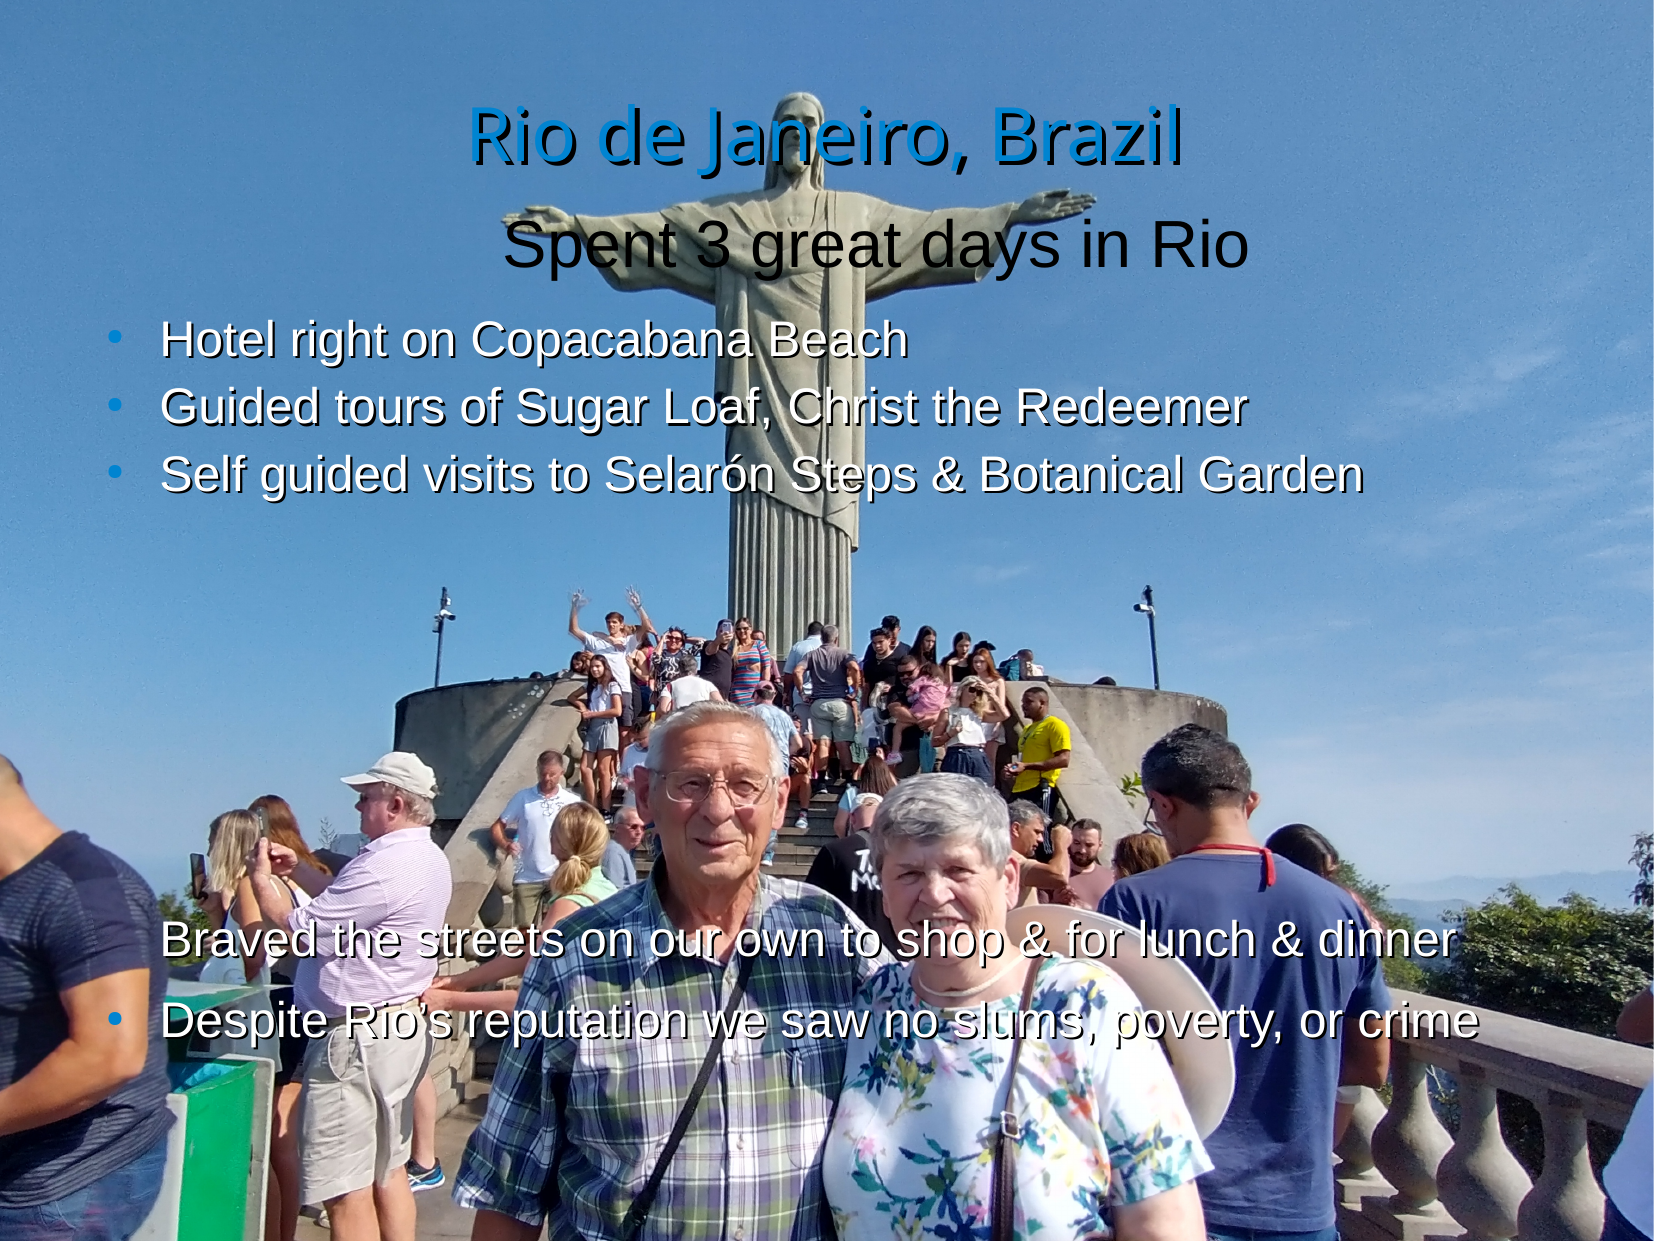

# Rio de Janeiro, Brazil
Spent 3 great days in Rio
Hotel right on Copacabana Beach
Guided tours of Sugar Loaf, Christ the Redeemer
Self guided visits to Selarón Steps & Botanical Garden
Braved the streets on our own to shop & for lunch & dinner
Despite Rio’s reputation we saw no slums, poverty, or crime